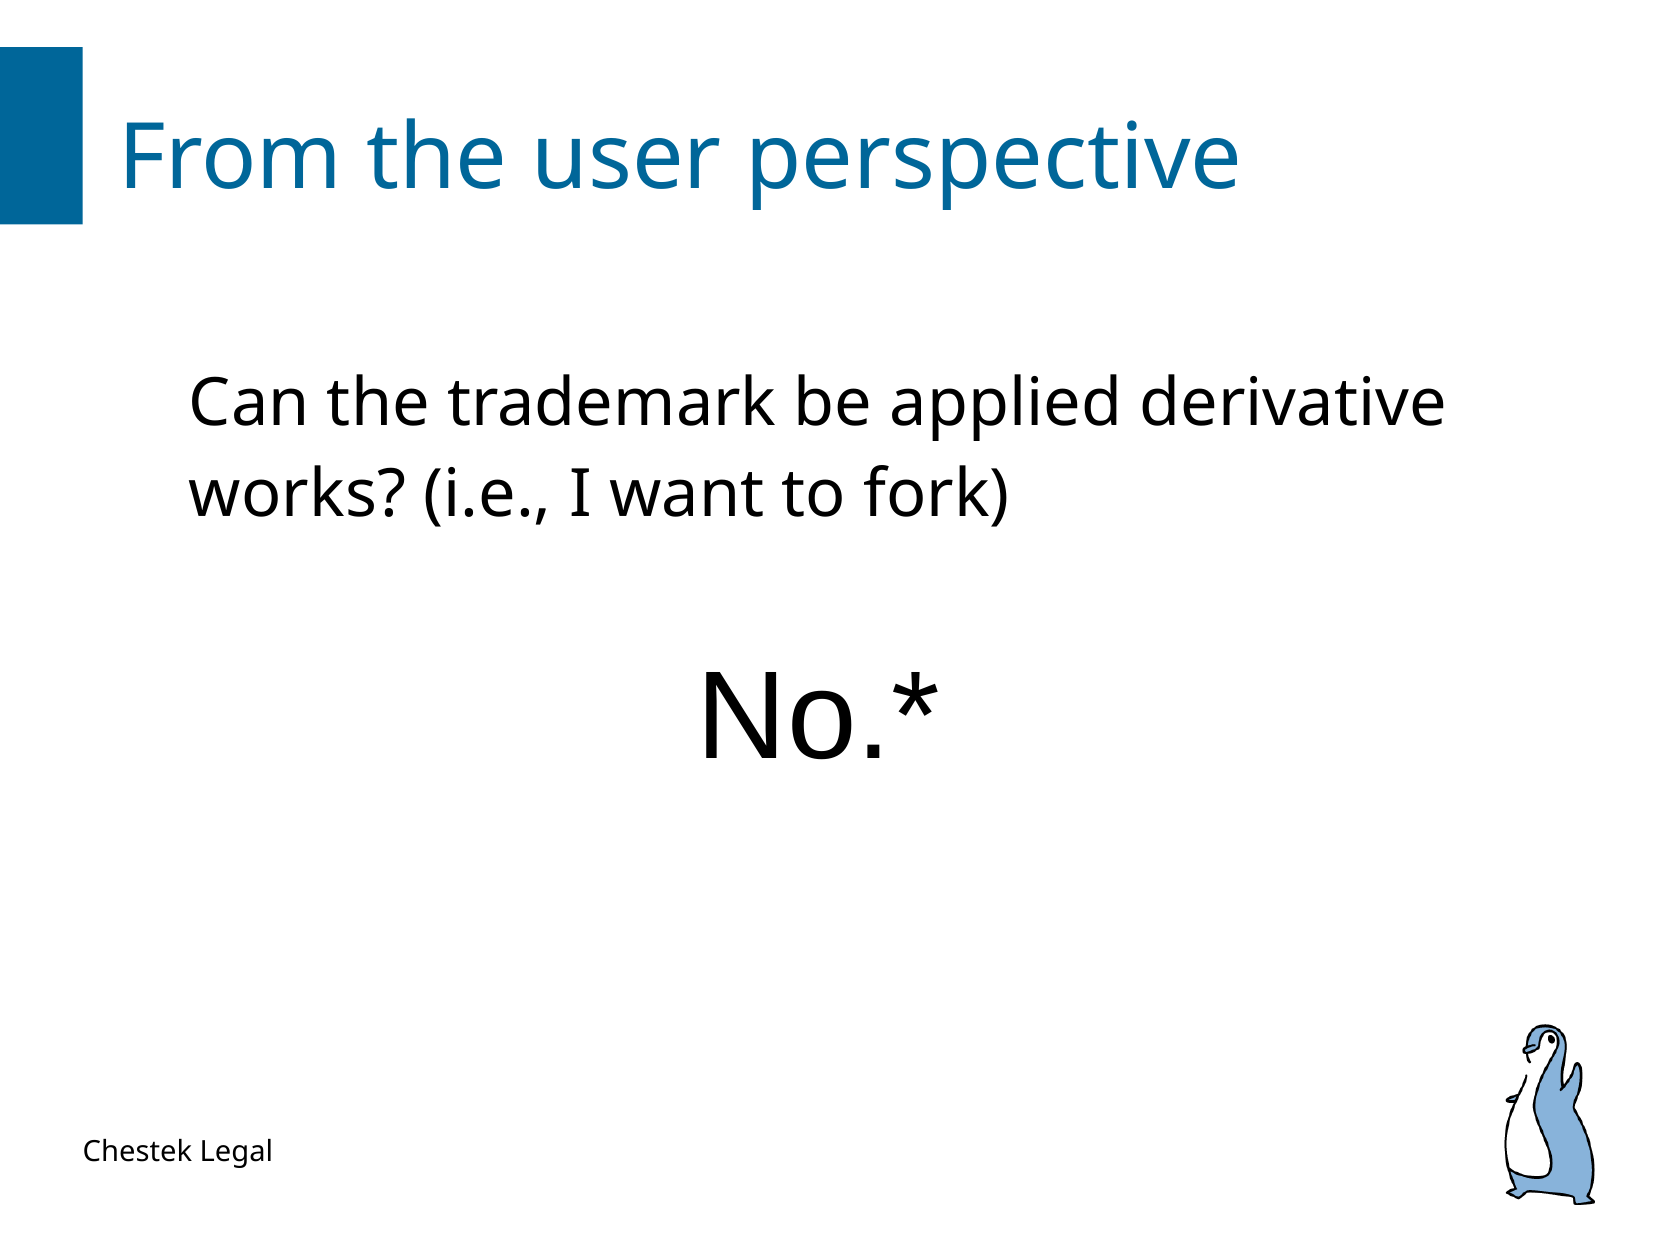

# From the user perspective
Can the trademark be applied derivative works? (i.e., I want to fork)
No.*
16